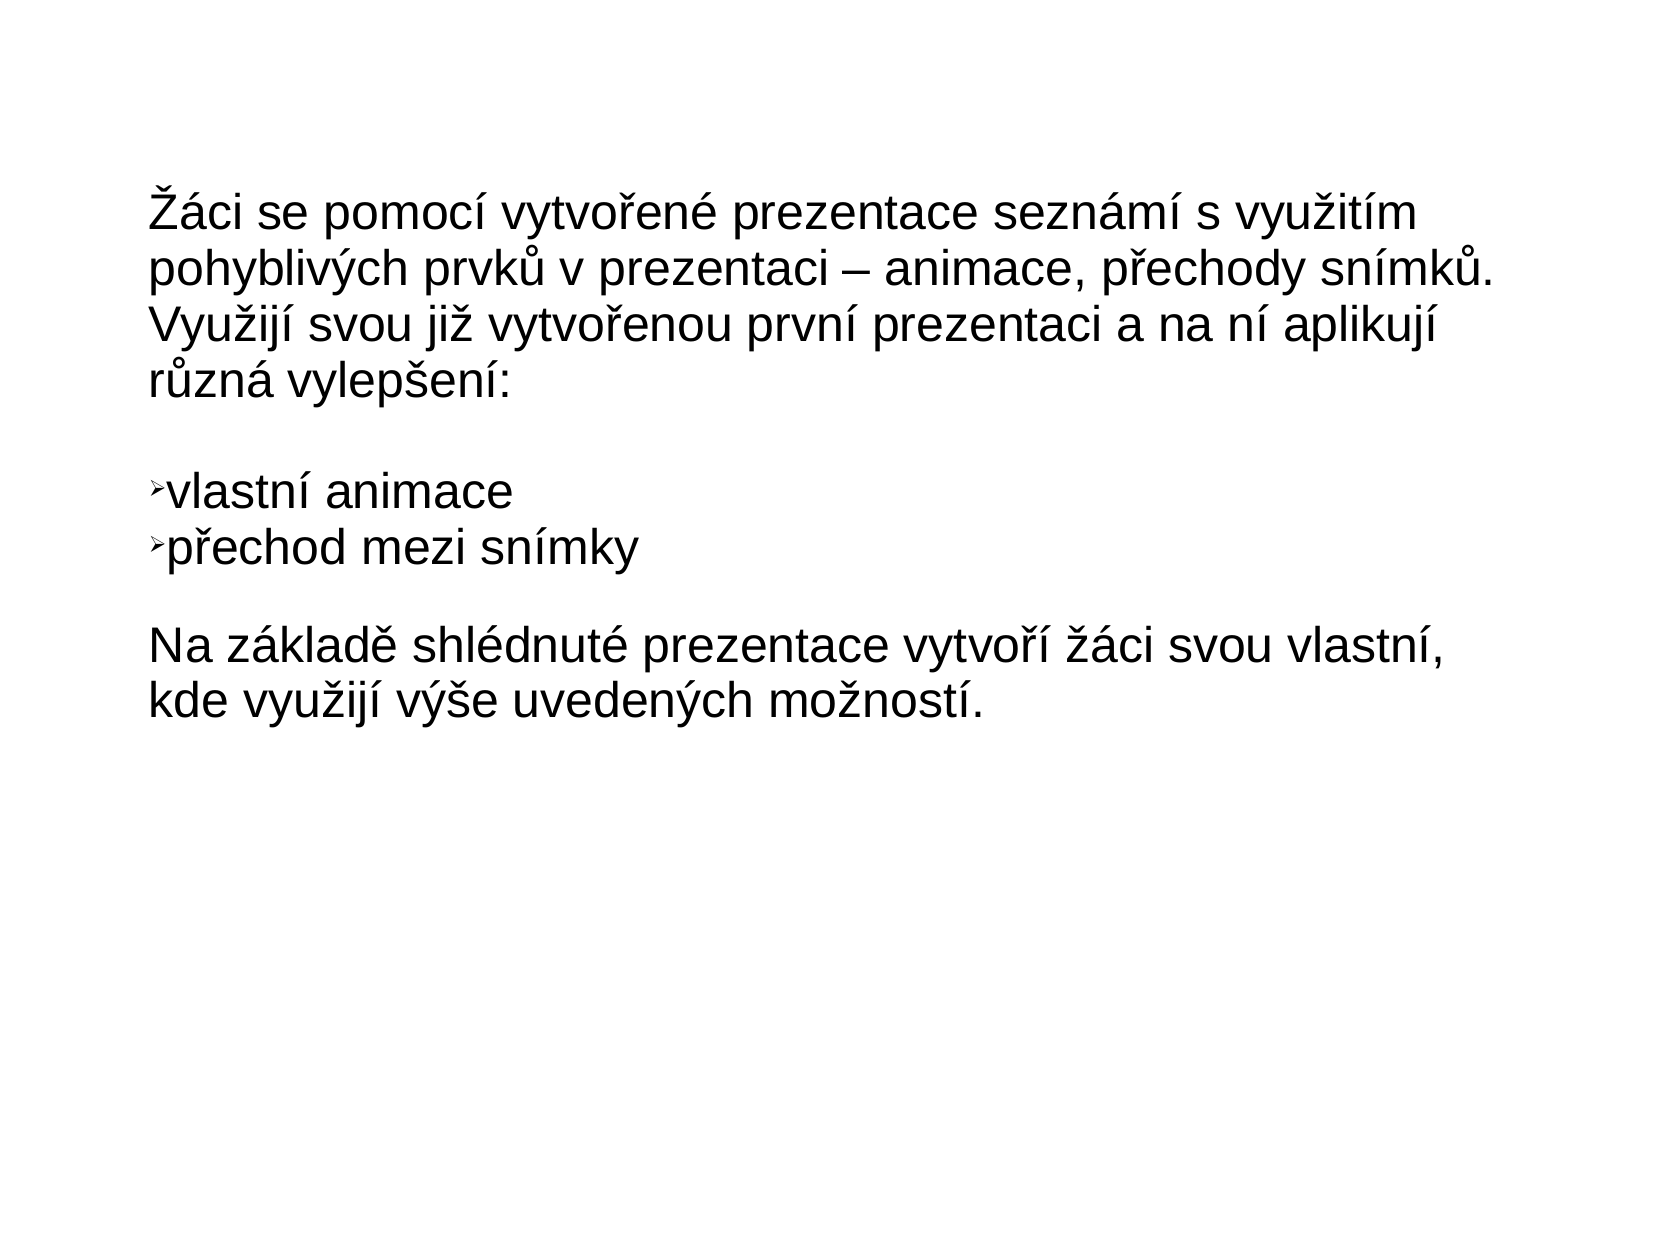

Žáci se pomocí vytvořené prezentace seznámí s využitím pohyblivých prvků v prezentaci – animace, přechody snímků. Využijí svou již vytvořenou první prezentaci a na ní aplikují různá vylepšení:
vlastní animace
přechod mezi snímky
Na základě shlédnuté prezentace vytvoří žáci svou vlastní, kde využijí výše uvedených možností.